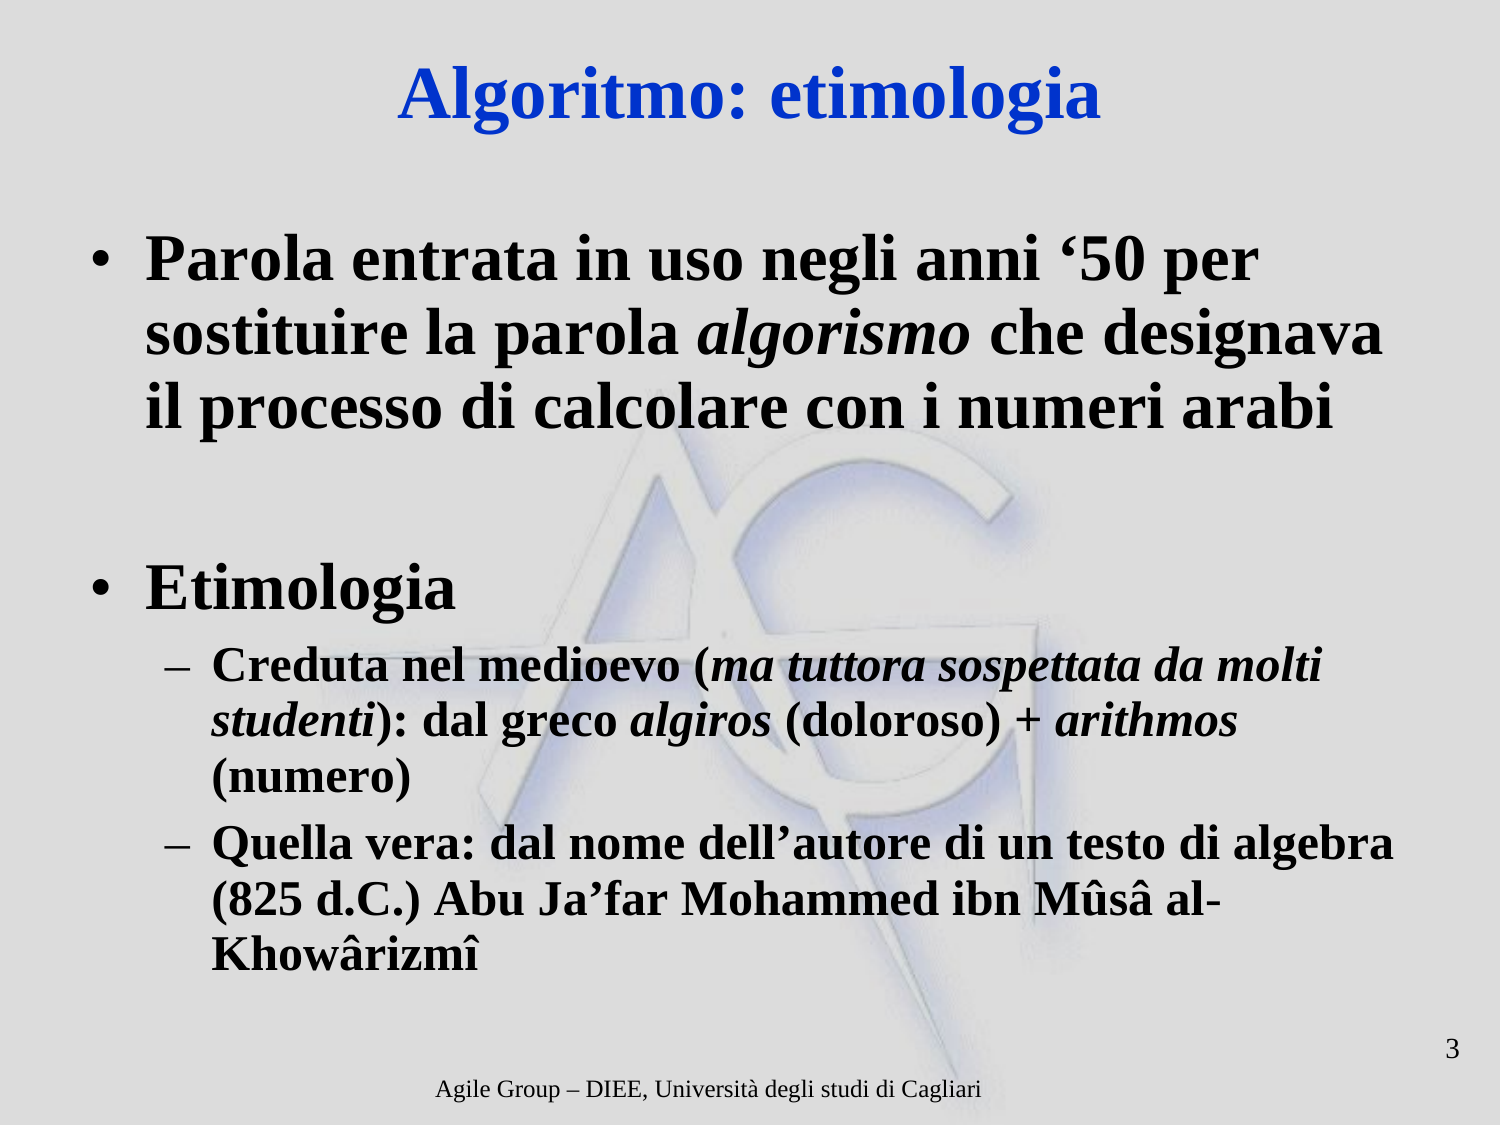

# Algoritmo: etimologia
Parola entrata in uso negli anni ‘50 per sostituire la parola algorismo che designava il processo di calcolare con i numeri arabi
Etimologia
Creduta nel medioevo (ma tuttora sospettata da molti studenti): dal greco algiros (doloroso) + arithmos (numero)
Quella vera: dal nome dell’autore di un testo di algebra (825 d.C.) Abu Ja’far Mohammed ibn Mûsâ al-Khowârizmî
3